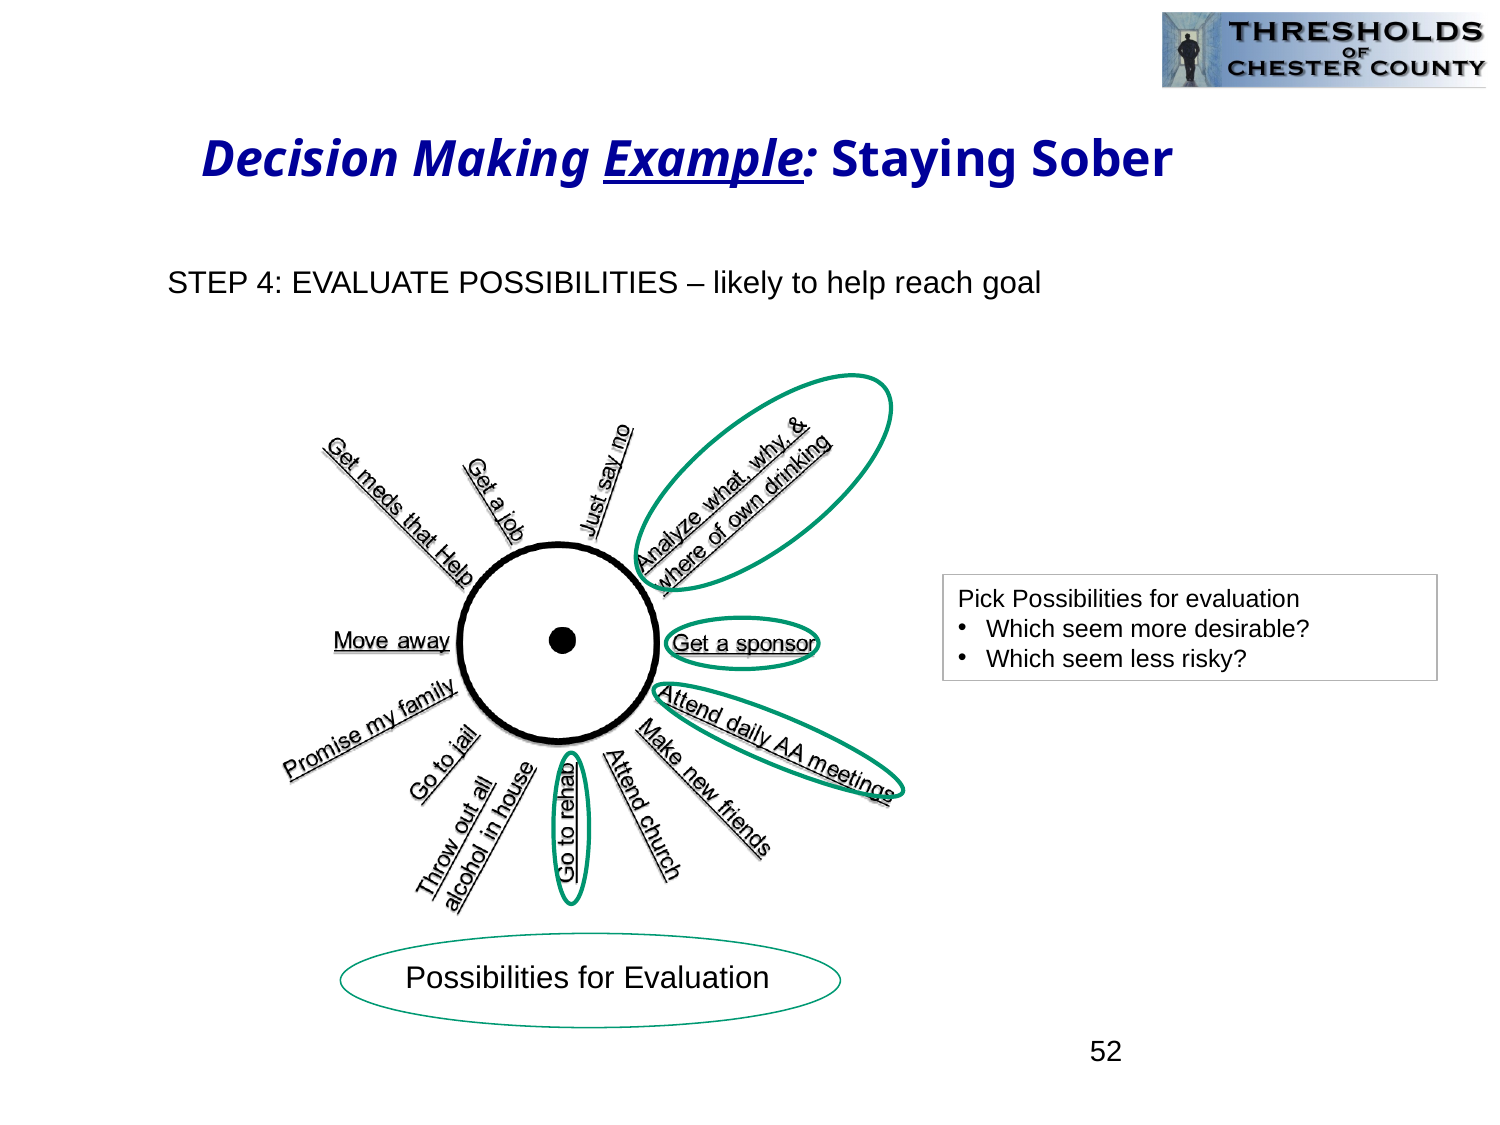

Decision Making Example: Staying Sober
STEP 4: EVALUATE POSSIBILITIES – likely to help reach goal
Pick Possibilities for evaluation
Which seem more desirable?
Which seem less risky?
Possibilities for Evaluation